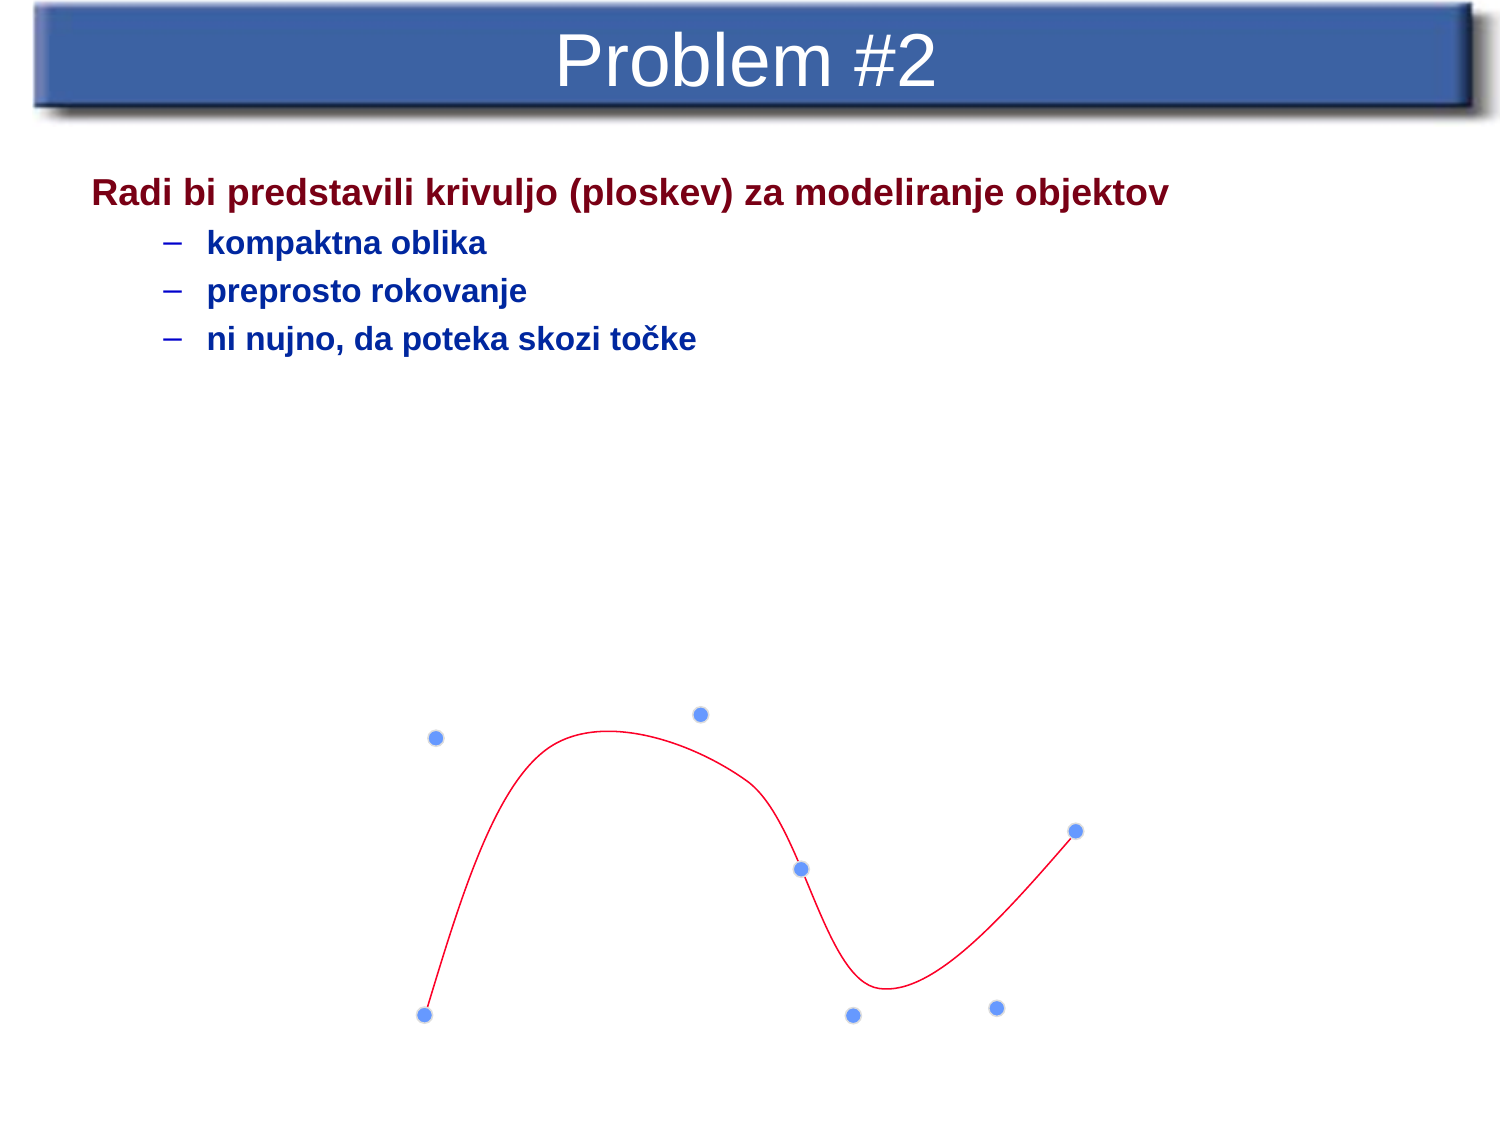

# Problem #2
Radi bi predstavili krivuljo (ploskev) za modeliranje objektov
kompaktna oblika
preprosto rokovanje
ni nujno, da poteka skozi točke